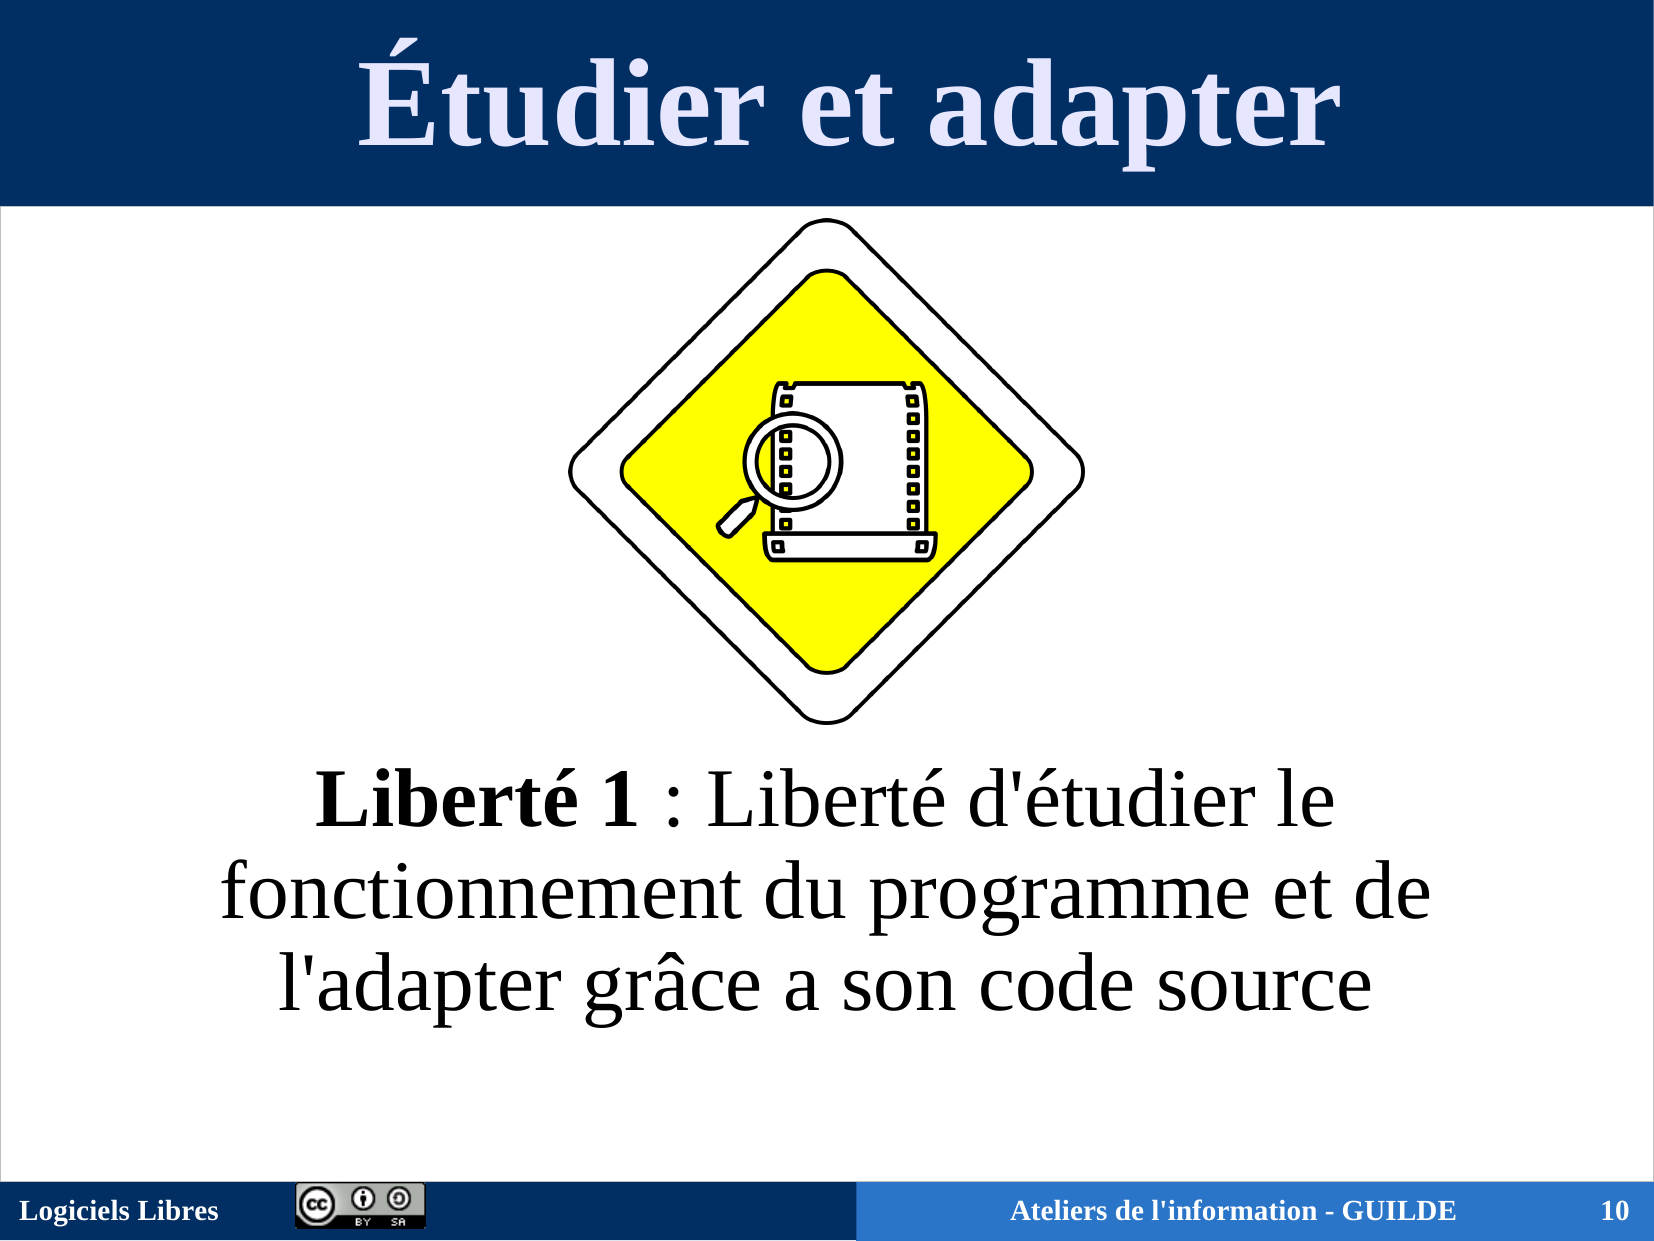

# Étudier et adapter
Liberté 1 : Liberté d'étudier le fonctionnement du programme et de l'adapter grâce a son code source
10